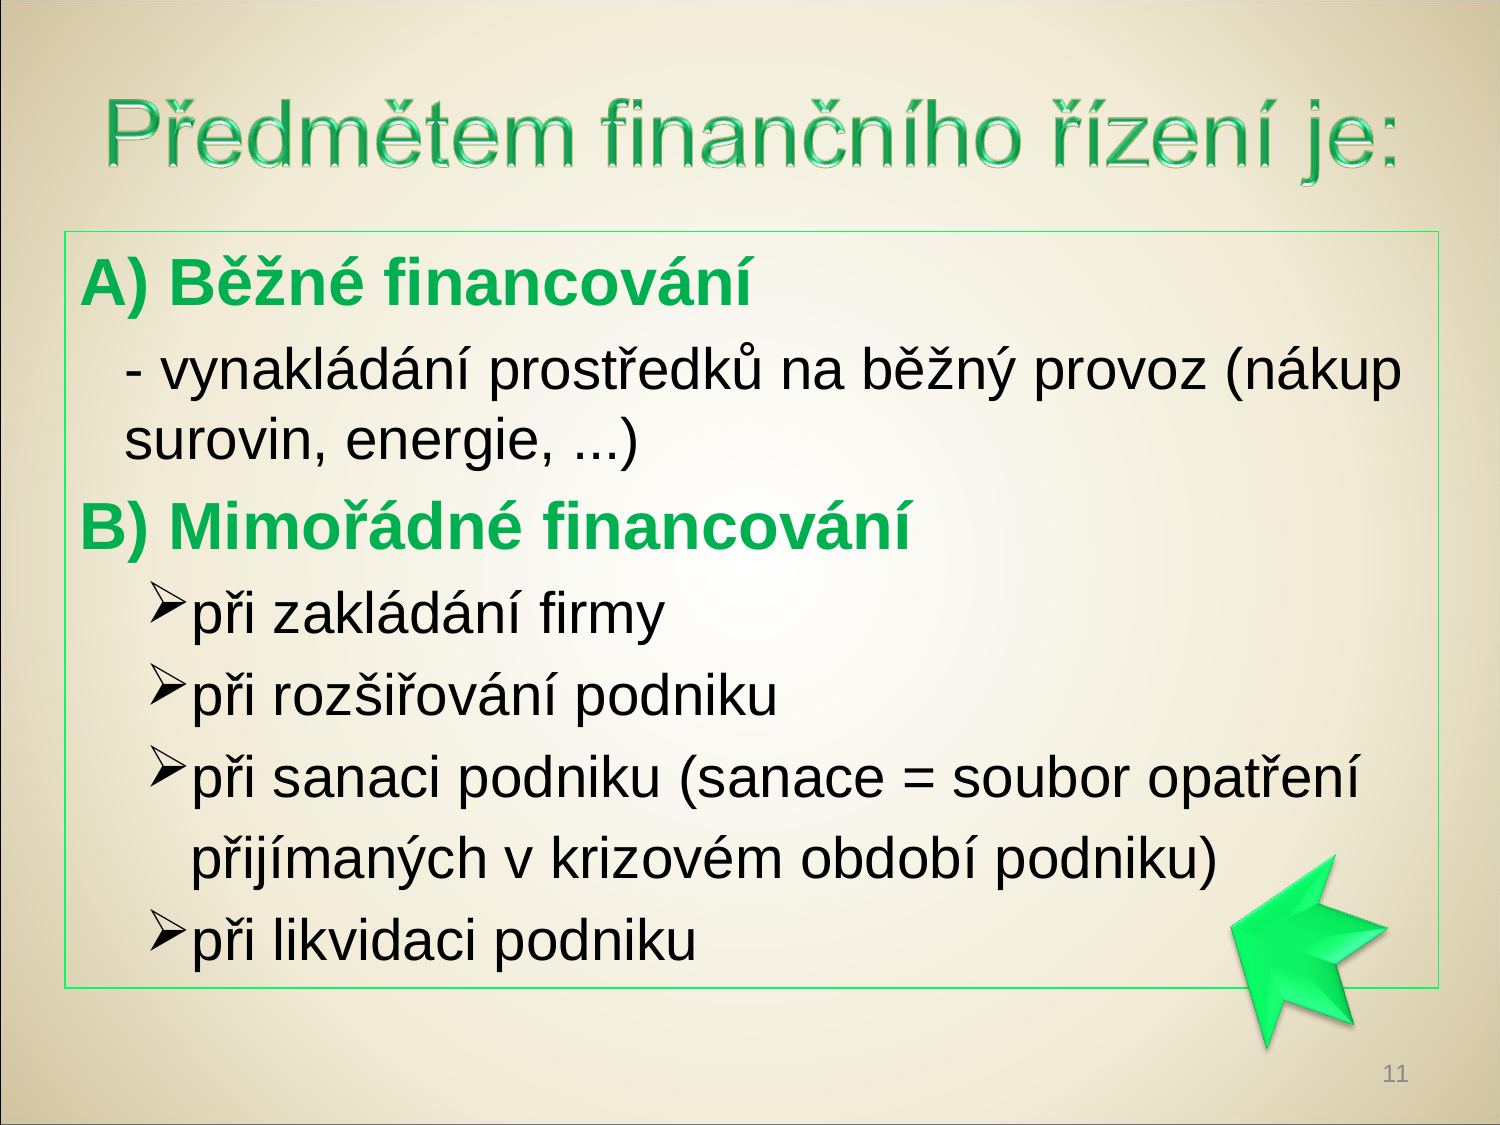

# A) Běžné financování
	- vynakládání prostředků na běžný provoz (nákup surovin, energie, ...)
B) Mimořádné financování
při zakládání firmy
při rozšiřování podniku
při sanaci podniku (sanace = soubor opatření
	přijímaných v krizovém období podniku)
při likvidaci podniku